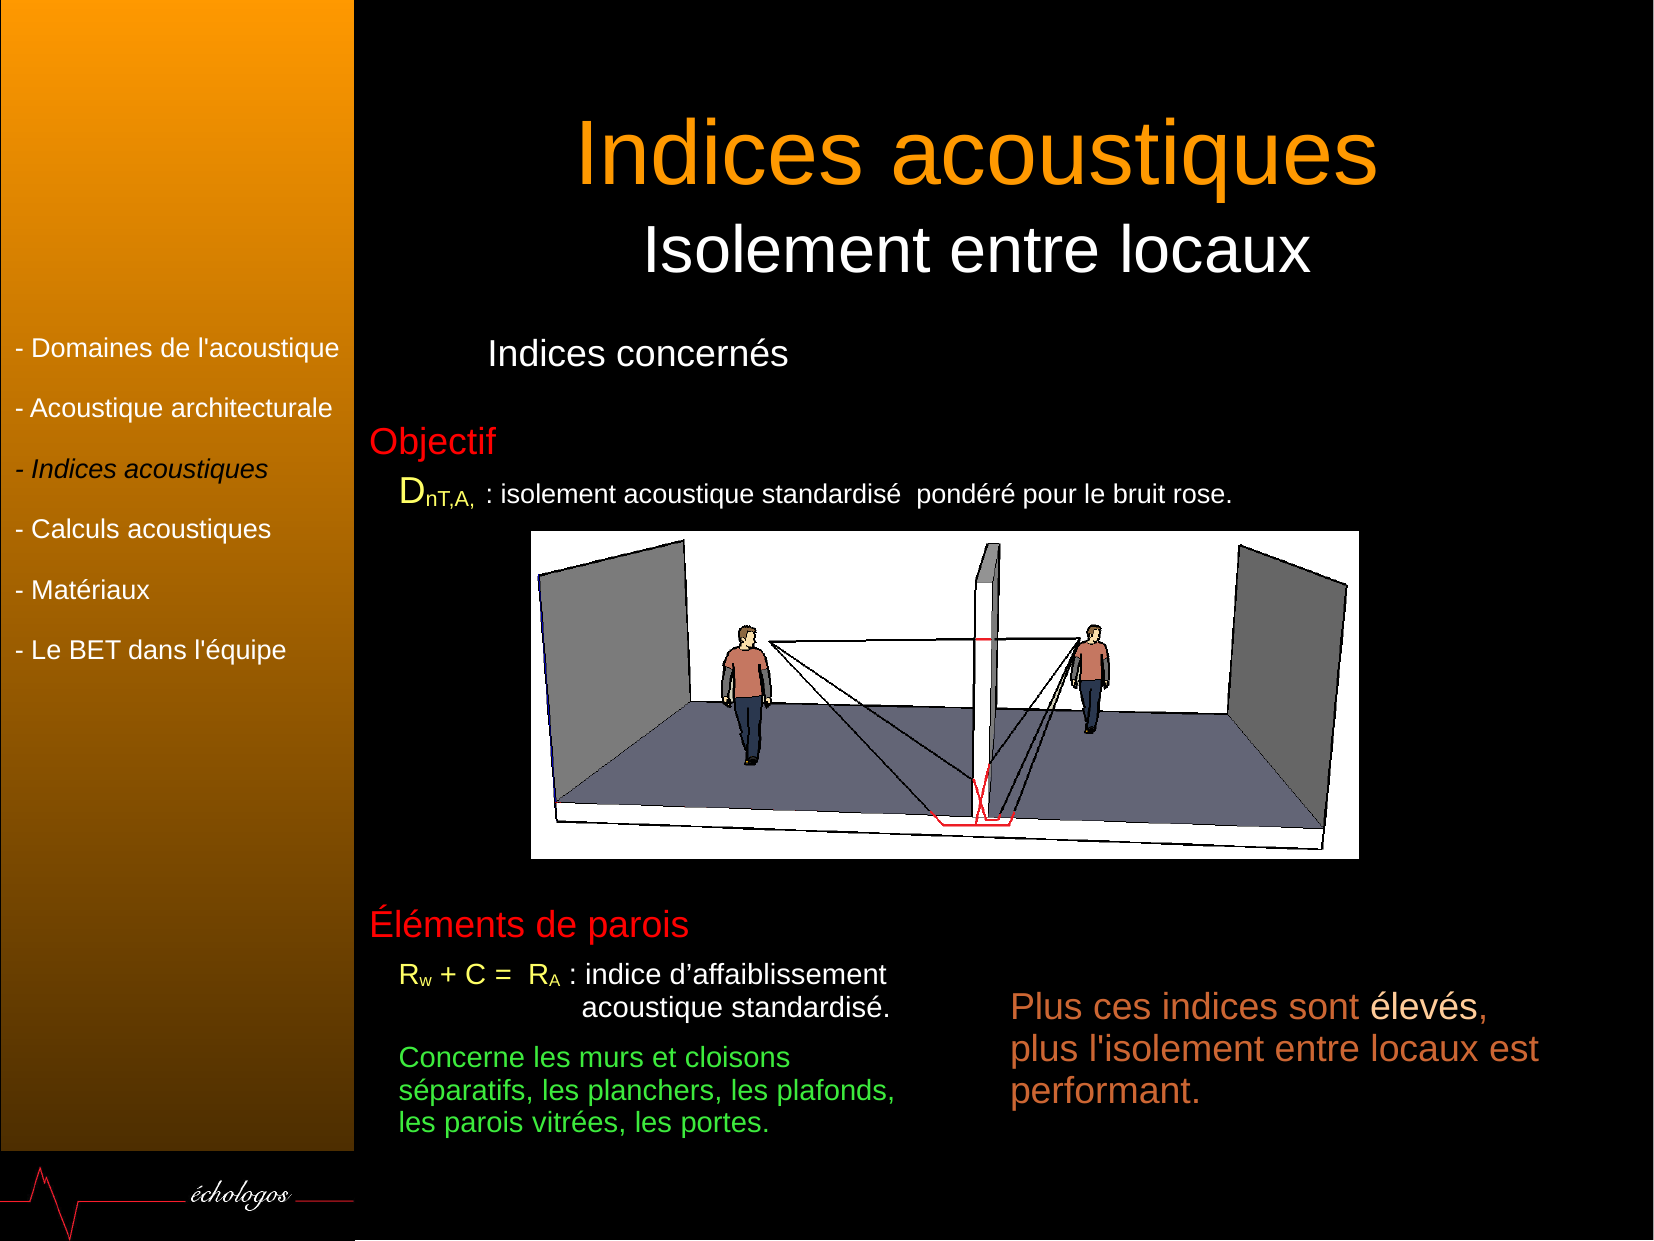

# Indices acoustiques
Isolement entre locaux
Indices concernés
- Domaines de l'acoustique
- Acoustique architecturale
- Indices acoustiques
- Calculs acoustiques
- Matériaux
- Le BET dans l'équipe
Objectif
DnT,A, : isolement acoustique standardisé pondéré pour le bruit rose.
Éléments de parois
Rw + C = RA : indice d’affaiblissement acoustique standardisé.
Plus ces indices sont élevés, plus l'isolement entre locaux est performant.
Concerne les murs et cloisons séparatifs, les planchers, les plafonds, les parois vitrées, les portes.